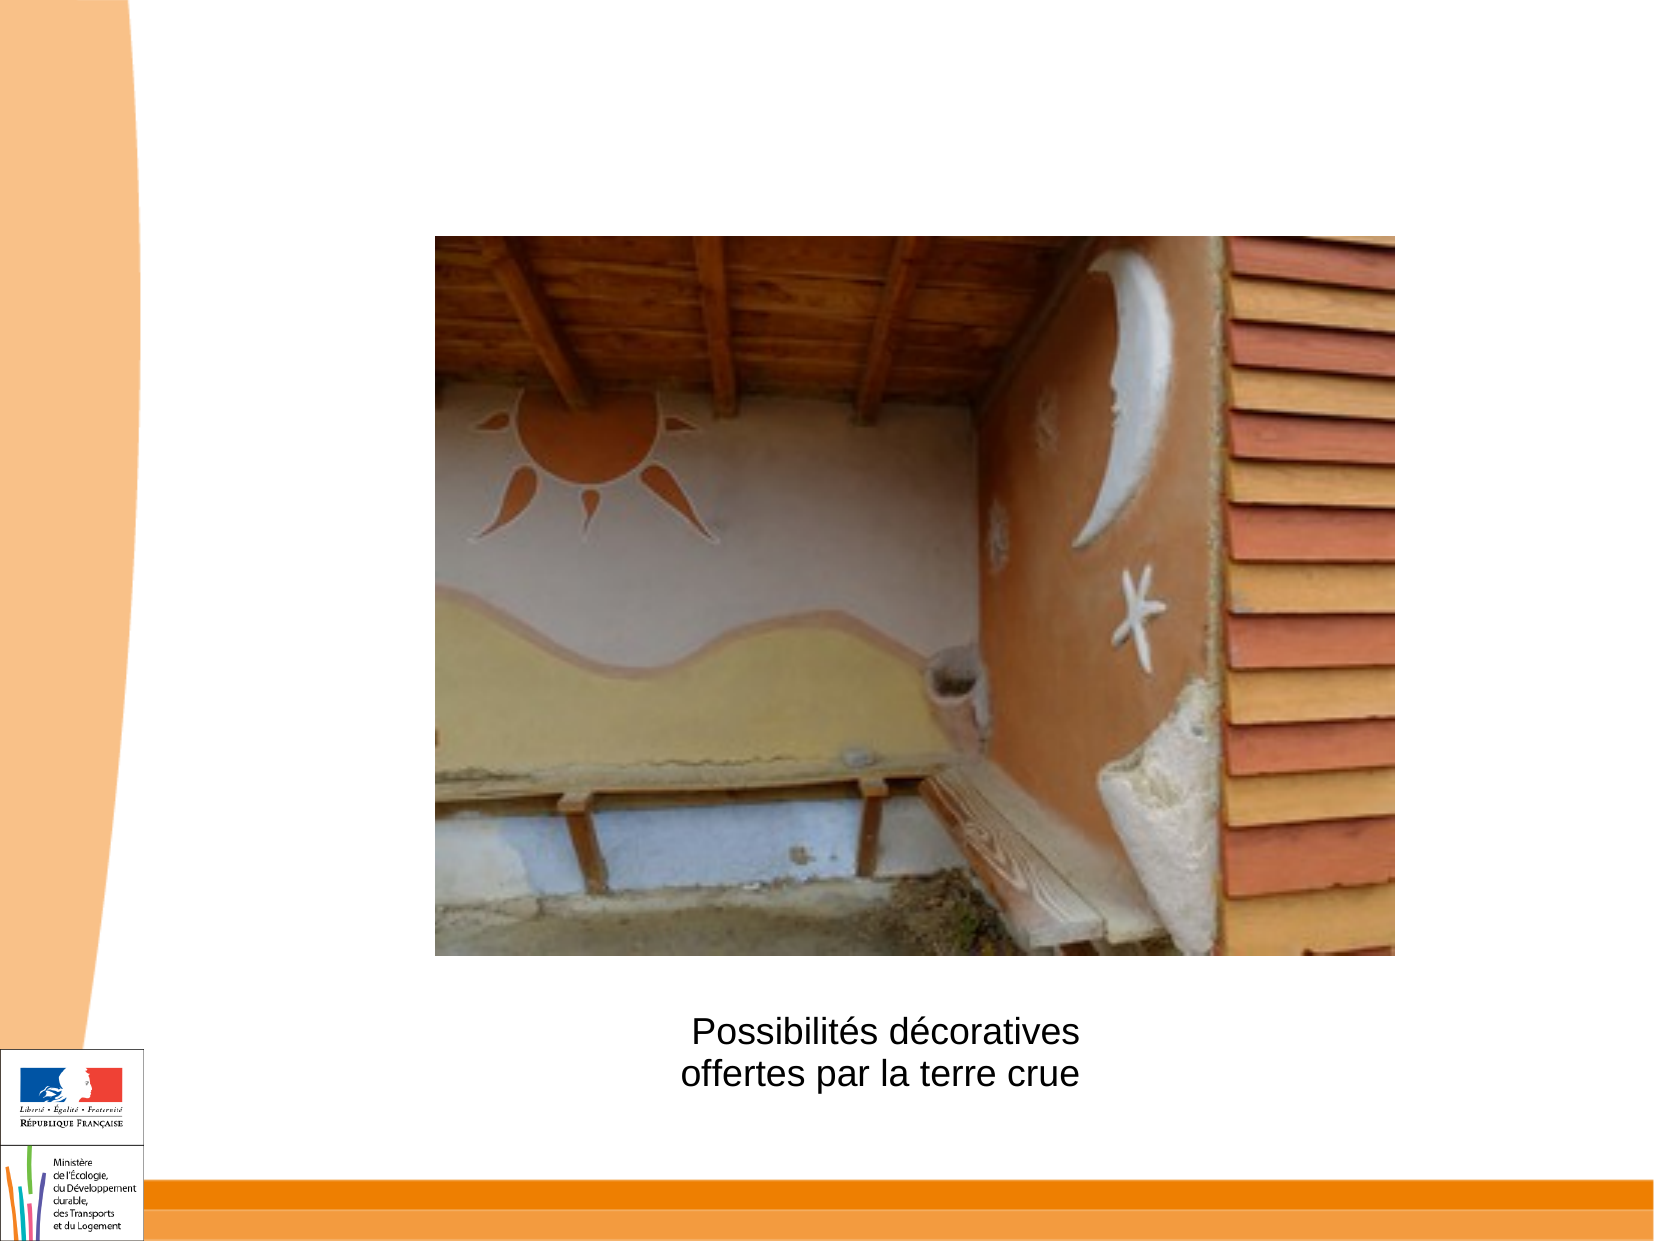

#
Possibilités décoratives
offertes par la terre crue